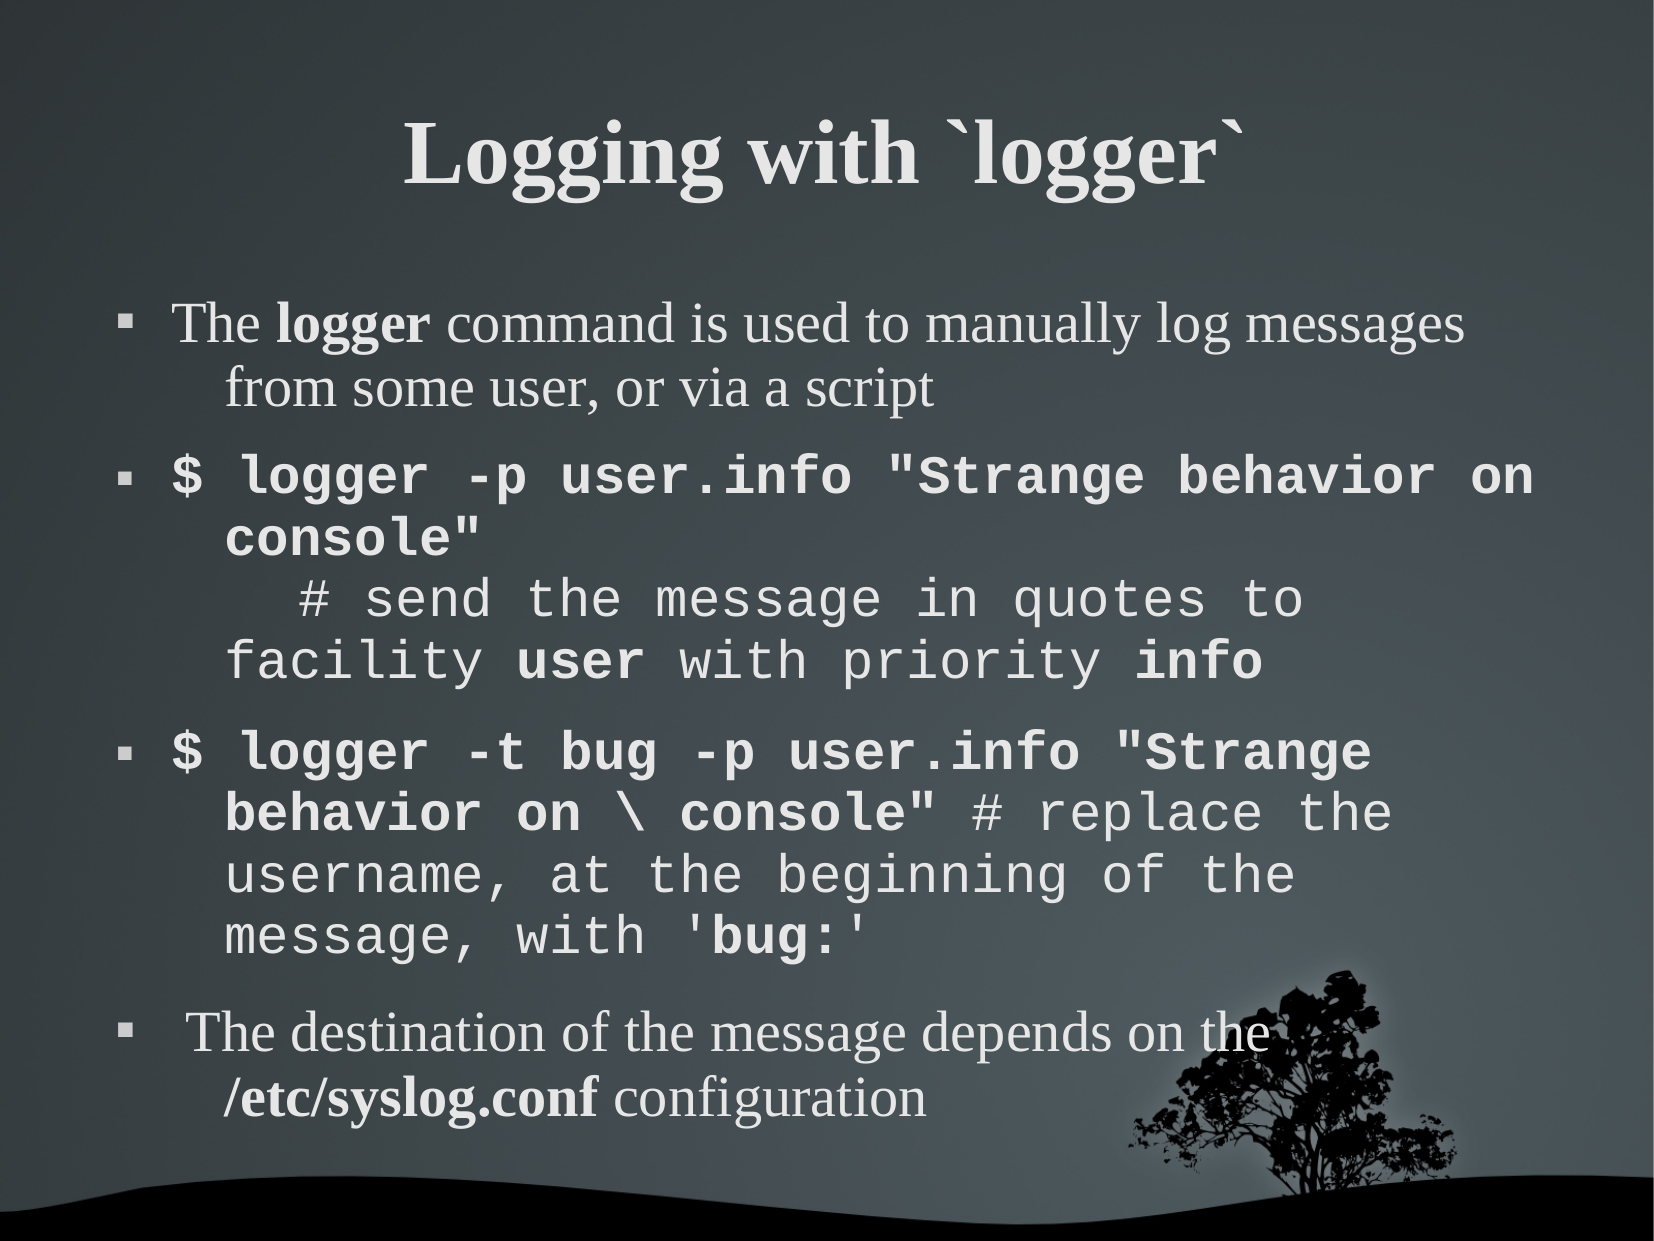

# Logging with `logger`
The logger command is used to manually log messages from some user, or via a script
$ logger -p user.info "Strange behavior on console"
	# send the message in quotes to facility user with priority info
$ logger -t bug -p user.info "Strange behavior on \ console" # replace the username, at the beginning of the message, with 'bug:'
 The destination of the message depends on the /etc/syslog.conf configuration